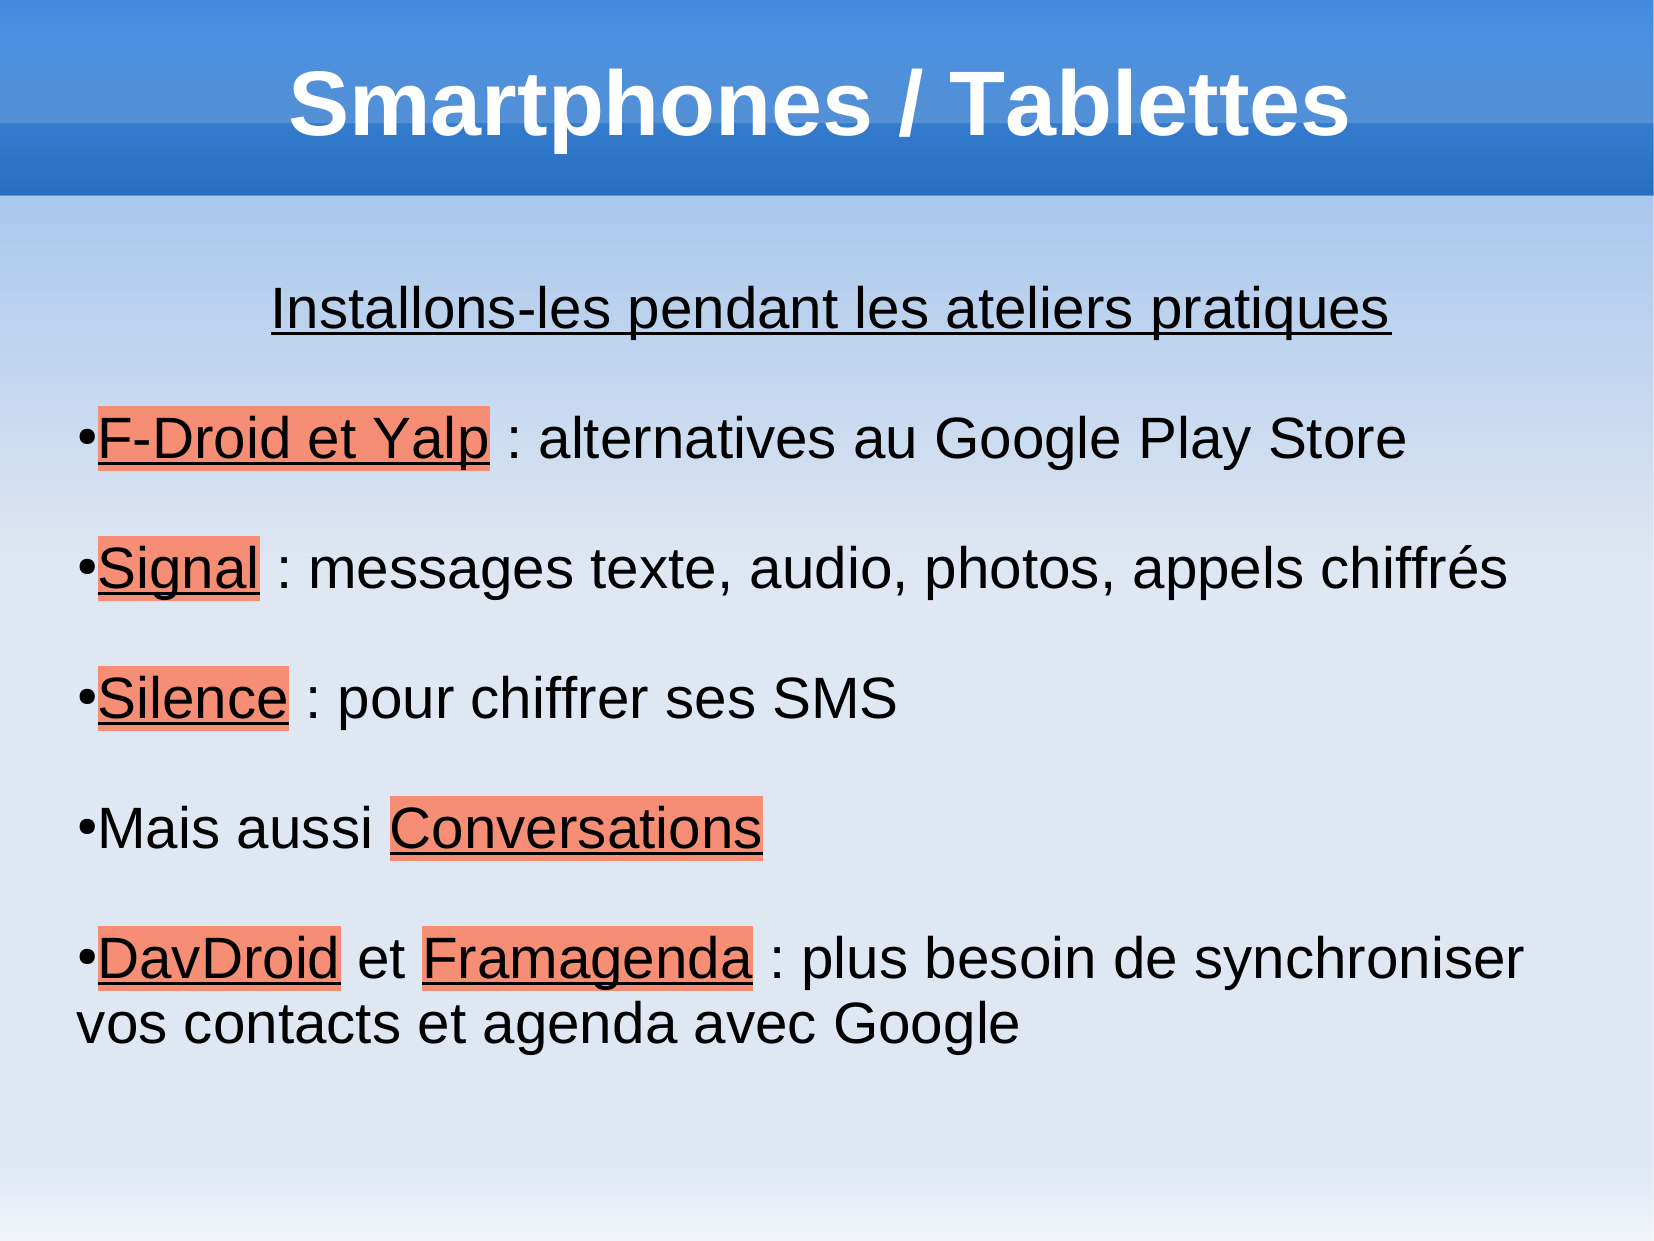

# Smartphones / Tablettes
Installons-les pendant les ateliers pratiques
F-Droid et Yalp : alternatives au Google Play Store
Signal : messages texte, audio, photos, appels chiffrés
Silence : pour chiffrer ses SMS
Mais aussi Conversations
DavDroid et Framagenda : plus besoin de synchroniser vos contacts et agenda avec Google